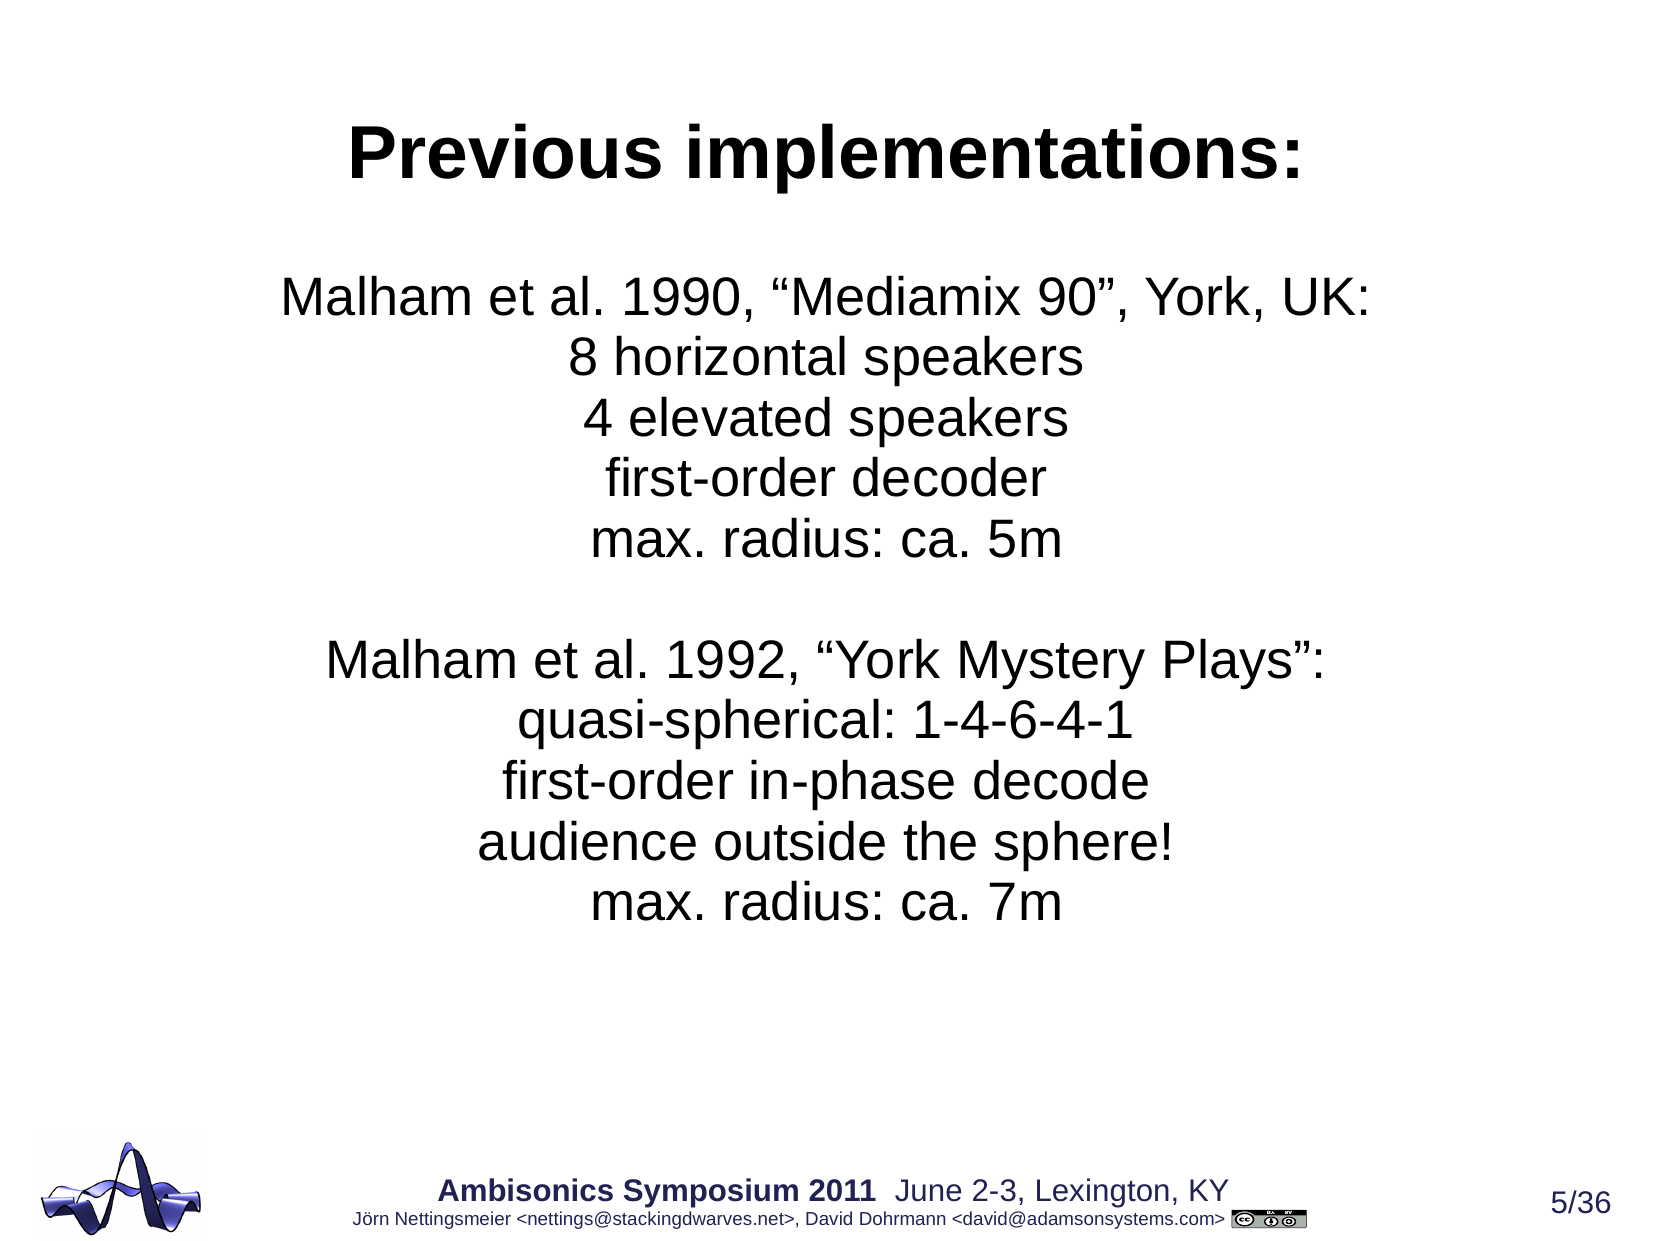

# Previous implementations:
Malham et al. 1990, “Mediamix 90”, York, UK:
8 horizontal speakers
4 elevated speakers
first-order decoder
max. radius: ca. 5m
Malham et al. 1992, “York Mystery Plays”:
quasi-spherical: 1-4-6-4-1
first-order in-phase decode
audience outside the sphere!
max. radius: ca. 7m